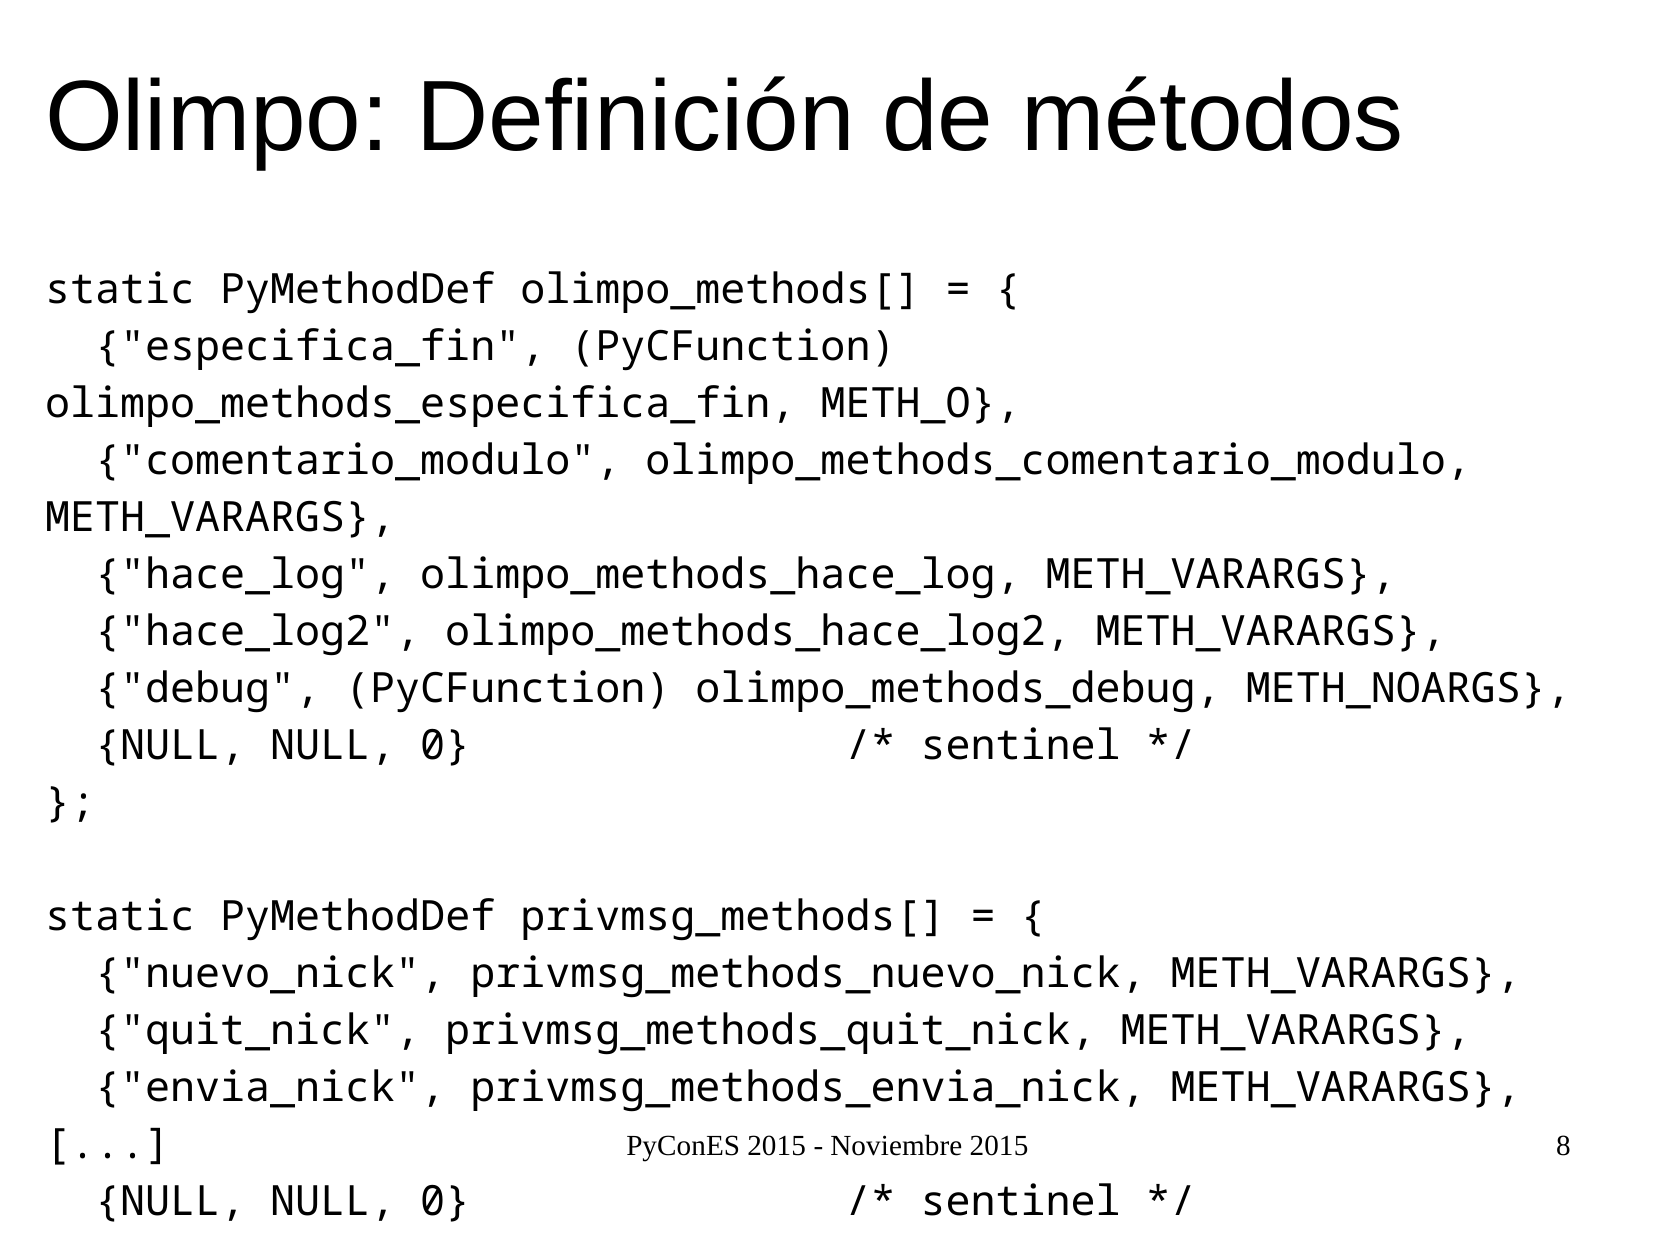

# Olimpo: Definición de métodos
static PyMethodDef olimpo_methods[] = {
 {"especifica_fin", (PyCFunction) olimpo_methods_especifica_fin, METH_O},
 {"comentario_modulo", olimpo_methods_comentario_modulo, METH_VARARGS},
 {"hace_log", olimpo_methods_hace_log, METH_VARARGS},
 {"hace_log2", olimpo_methods_hace_log2, METH_VARARGS},
 {"debug", (PyCFunction) olimpo_methods_debug, METH_NOARGS},
 {NULL, NULL, 0} /* sentinel */
};
static PyMethodDef privmsg_methods[] = {
 {"nuevo_nick", privmsg_methods_nuevo_nick, METH_VARARGS},
 {"quit_nick", privmsg_methods_quit_nick, METH_VARARGS},
 {"envia_nick", privmsg_methods_envia_nick, METH_VARARGS},
[...]
 {NULL, NULL, 0} /* sentinel */
};
PyConES 2015 - Noviembre 2015
8